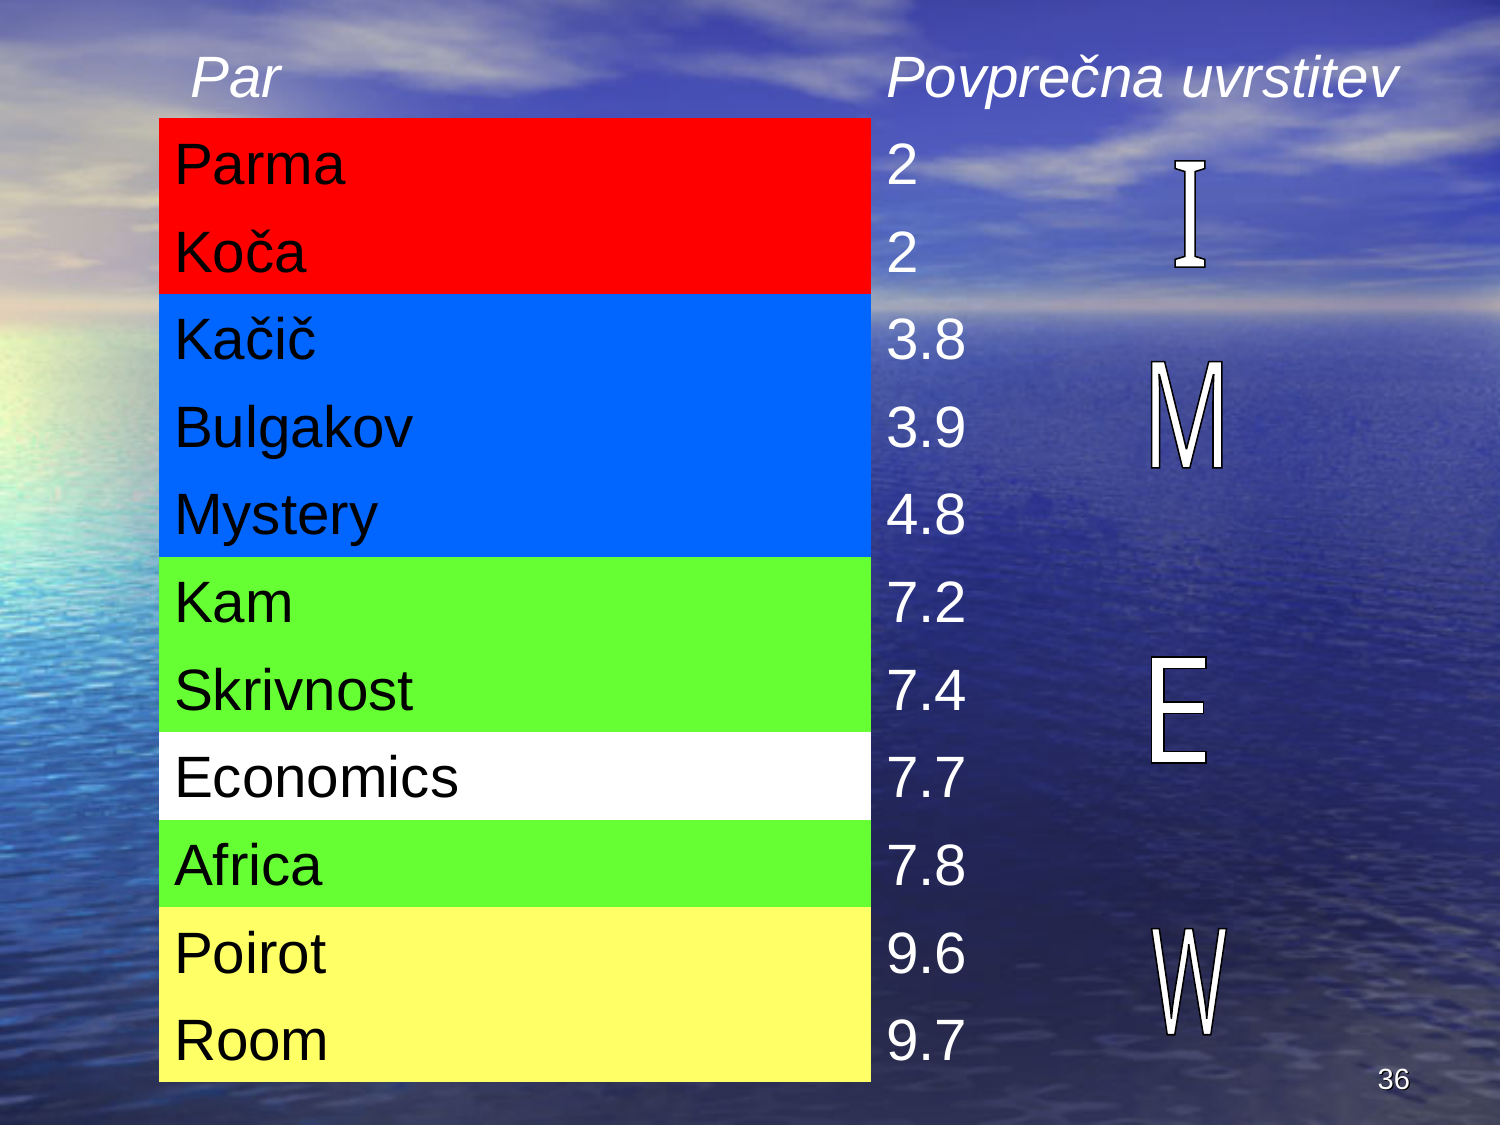

| Par | Povprečna uvrstitev |
| --- | --- |
| Parma | 2 |
| Koča | 2 |
| Kačič | 3.8 |
| Bulgakov | 3.9 |
| Mystery | 4.8 |
| Kam | 7.2 |
| Skrivnost | 7.4 |
| Economics | 7.7 |
| Africa | 7.8 |
| Poirot | 9.6 |
| Room | 9.7 |
I
M
E
W